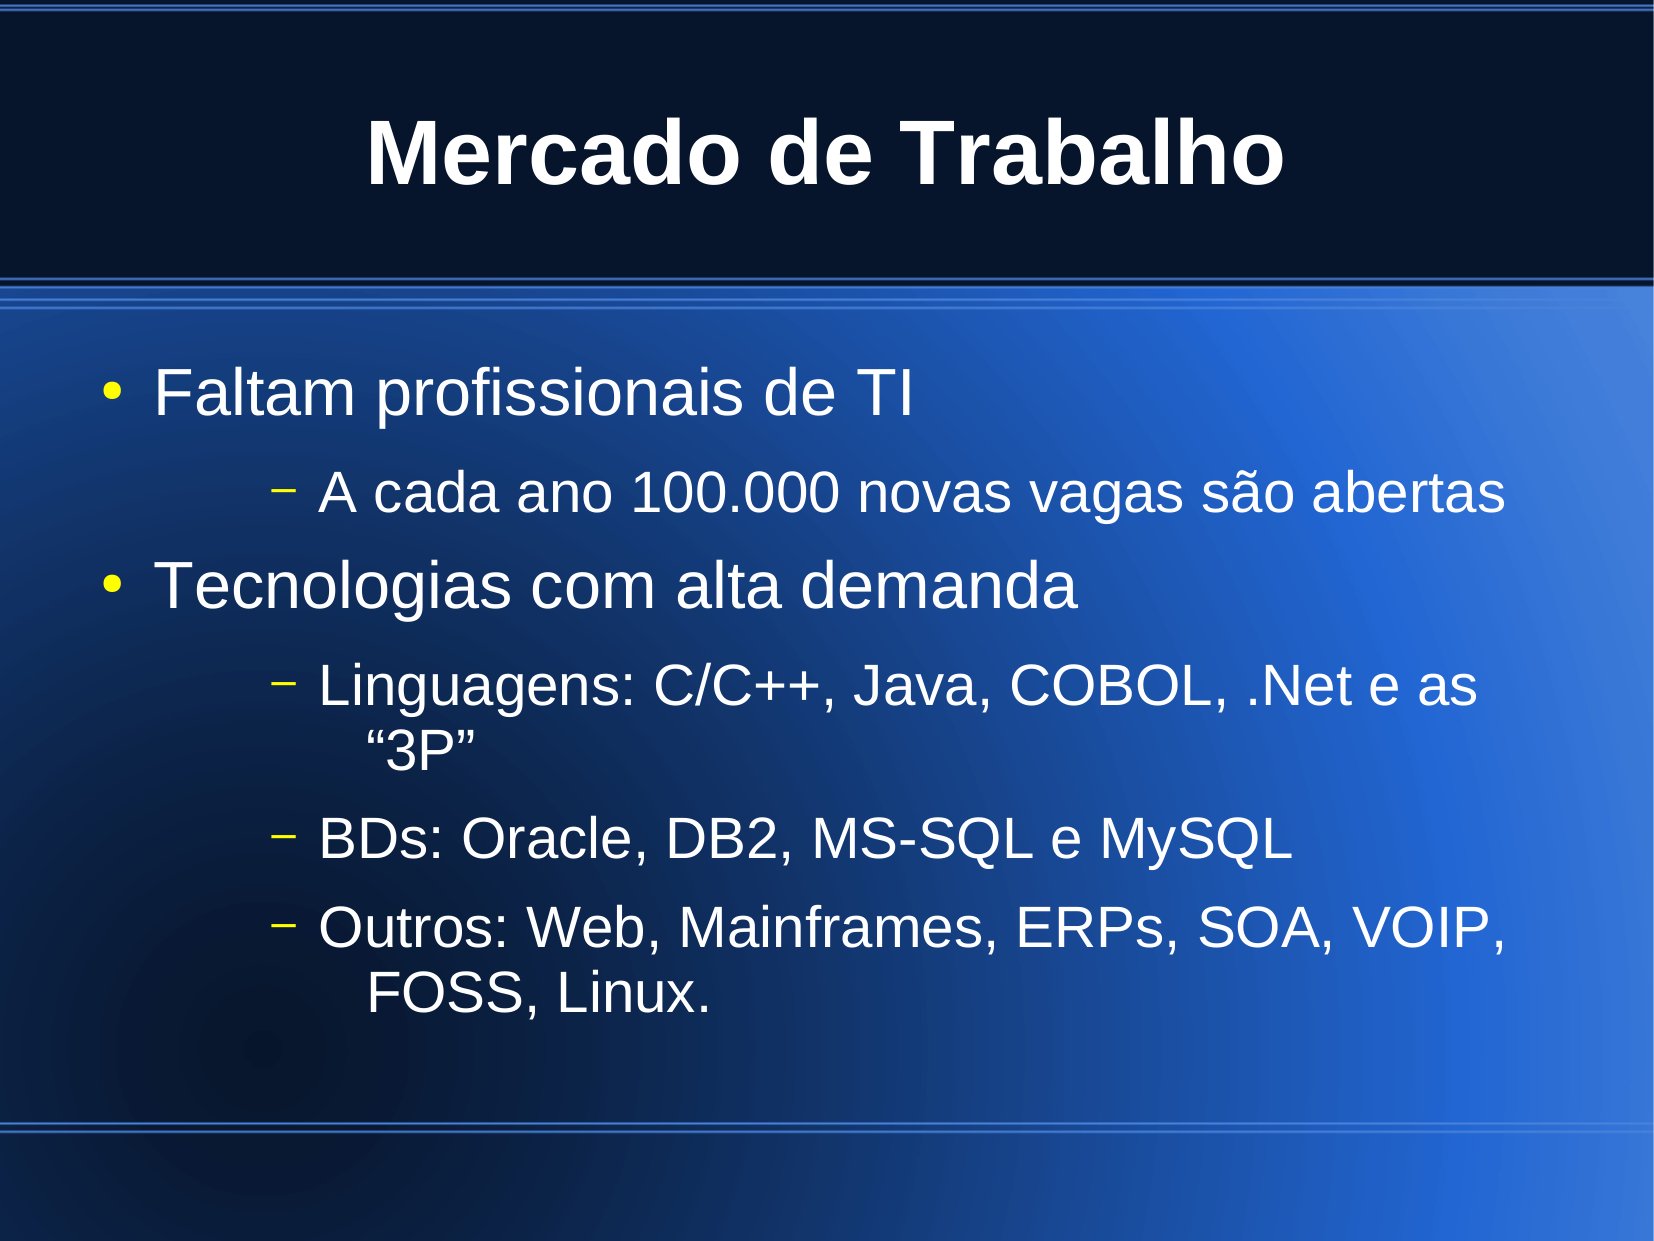

# Mercado de Trabalho
Faltam profissionais de TI
A cada ano 100.000 novas vagas são abertas
Tecnologias com alta demanda
Linguagens: C/C++, Java, COBOL, .Net e as “3P”
BDs: Oracle, DB2, MS-SQL e MySQL
Outros: Web, Mainframes, ERPs, SOA, VOIP, FOSS, Linux.